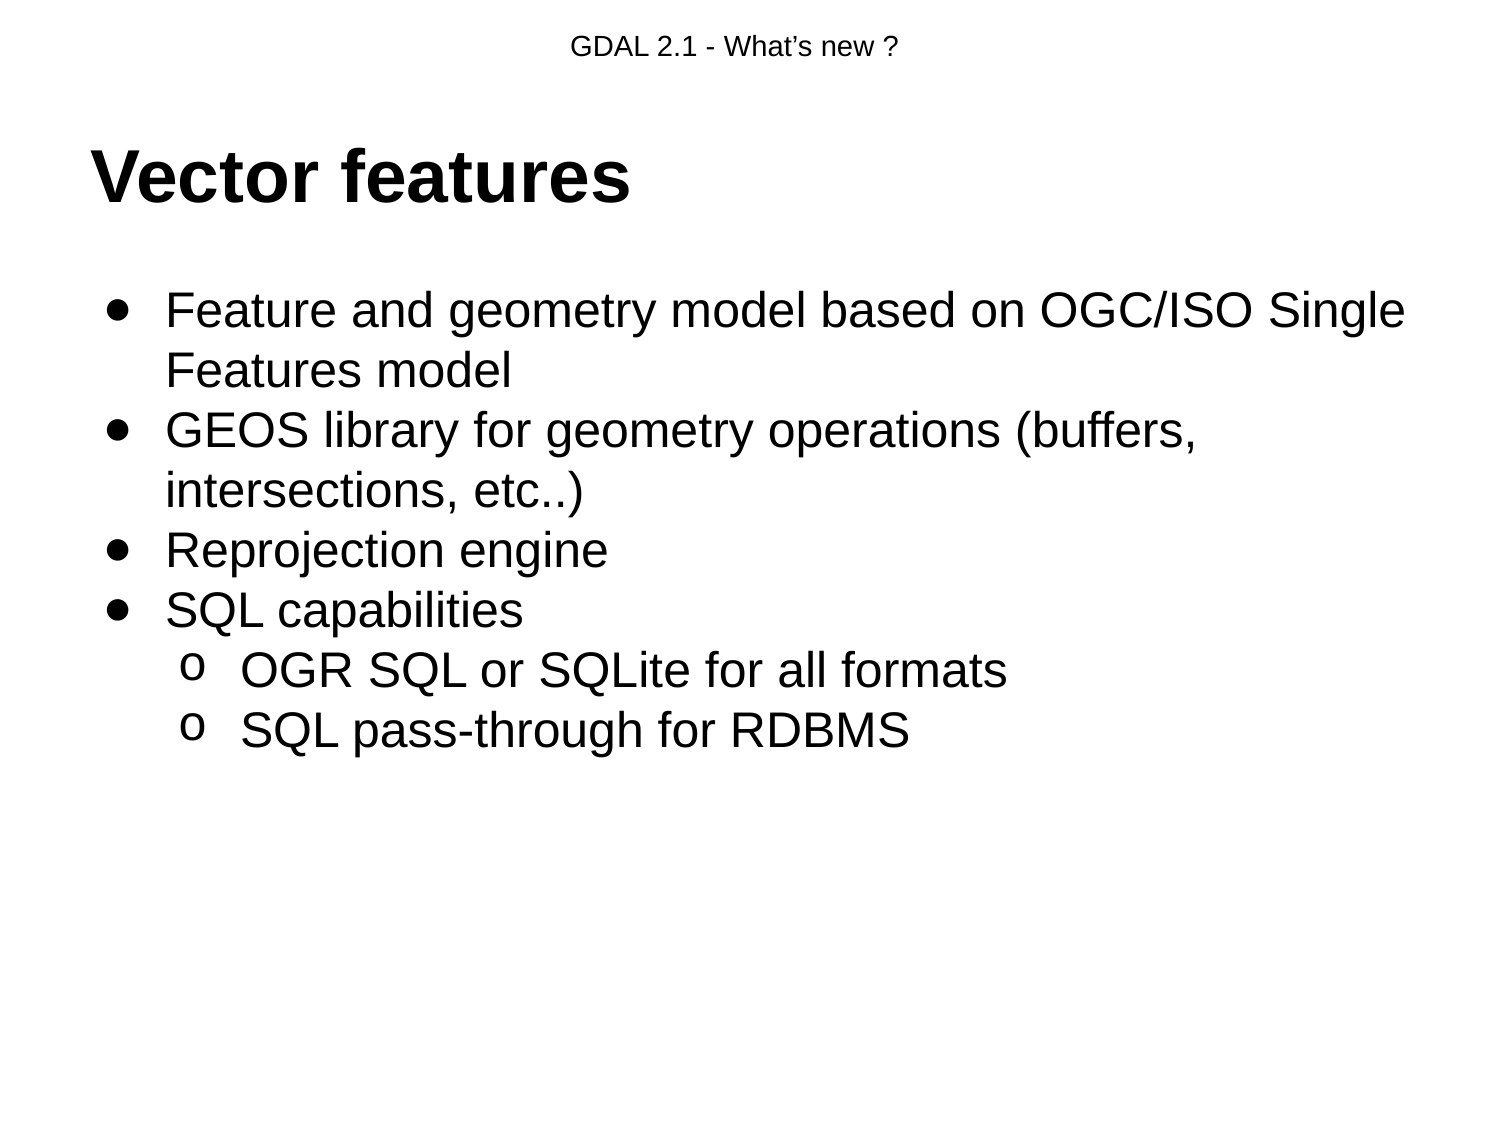

# Vector features
Feature and geometry model based on OGC/ISO Single Features model
GEOS library for geometry operations (buffers, intersections, etc..)
Reprojection engine
SQL capabilities
OGR SQL or SQLite for all formats
SQL pass-through for RDBMS